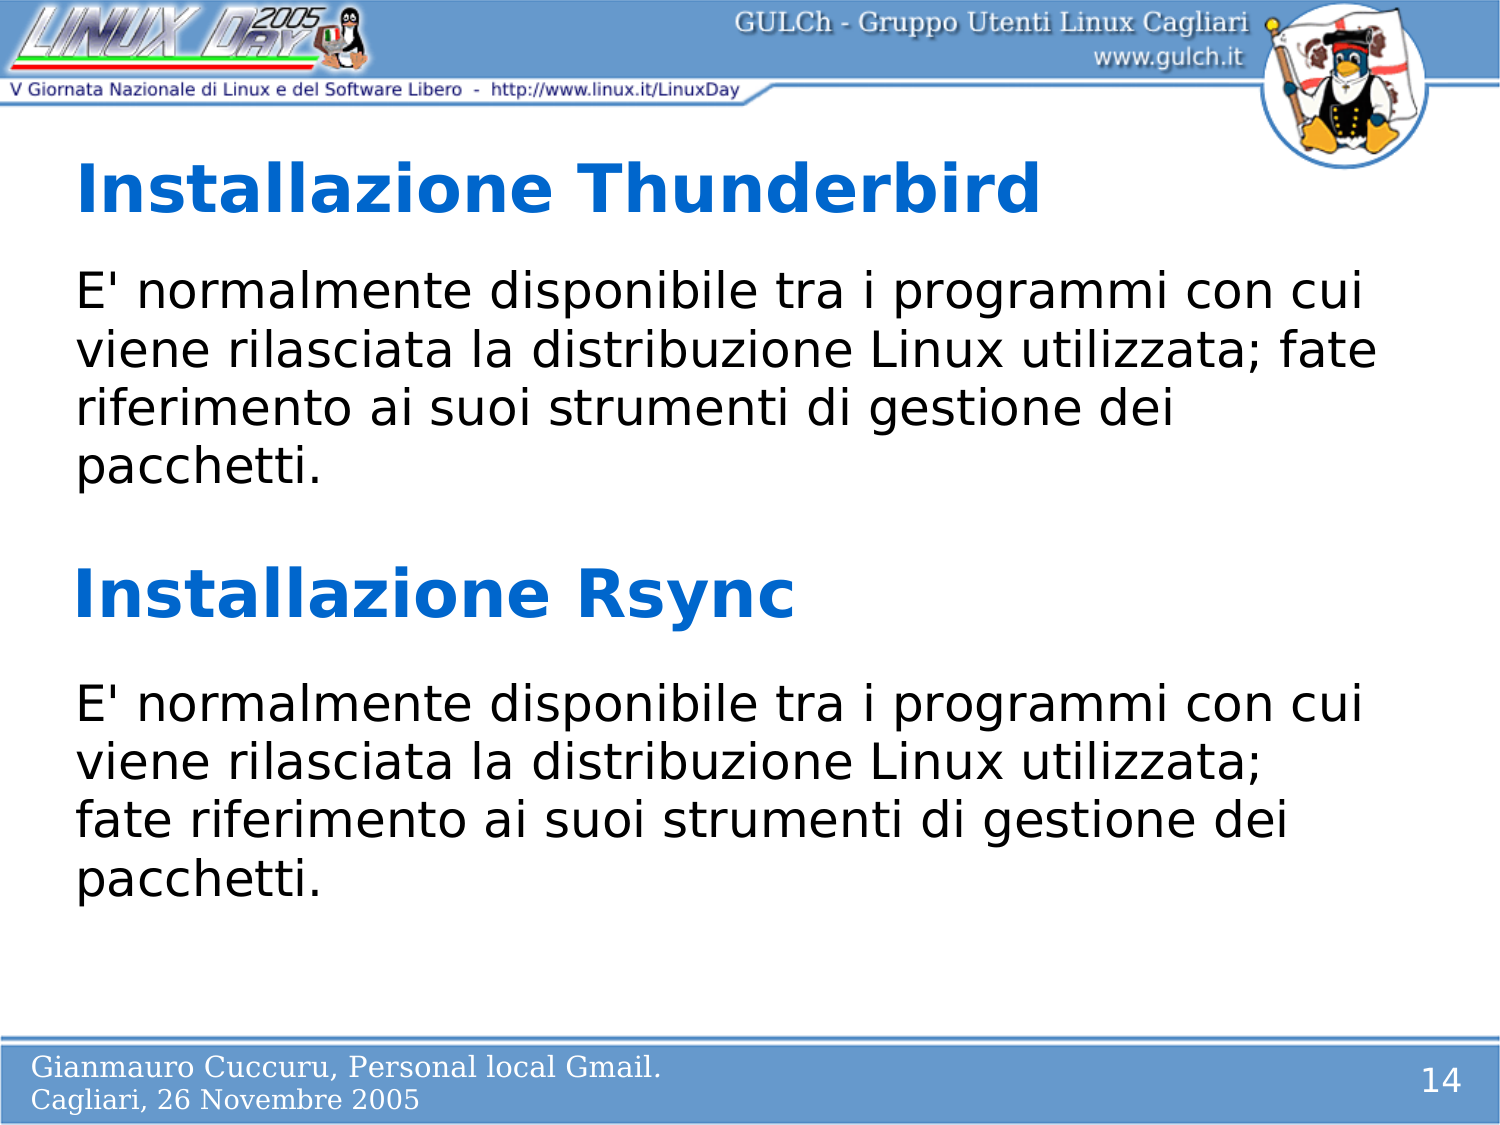

Installazione Thunderbird
E' normalmente disponibile tra i programmi con cui viene rilasciata la distribuzione Linux utilizzata; fate riferimento ai suoi strumenti di gestione dei pacchetti.
Installazione Rsync
E' normalmente disponibile tra i programmi con cui
viene rilasciata la distribuzione Linux utilizzata;
fate riferimento ai suoi strumenti di gestione dei
pacchetti.